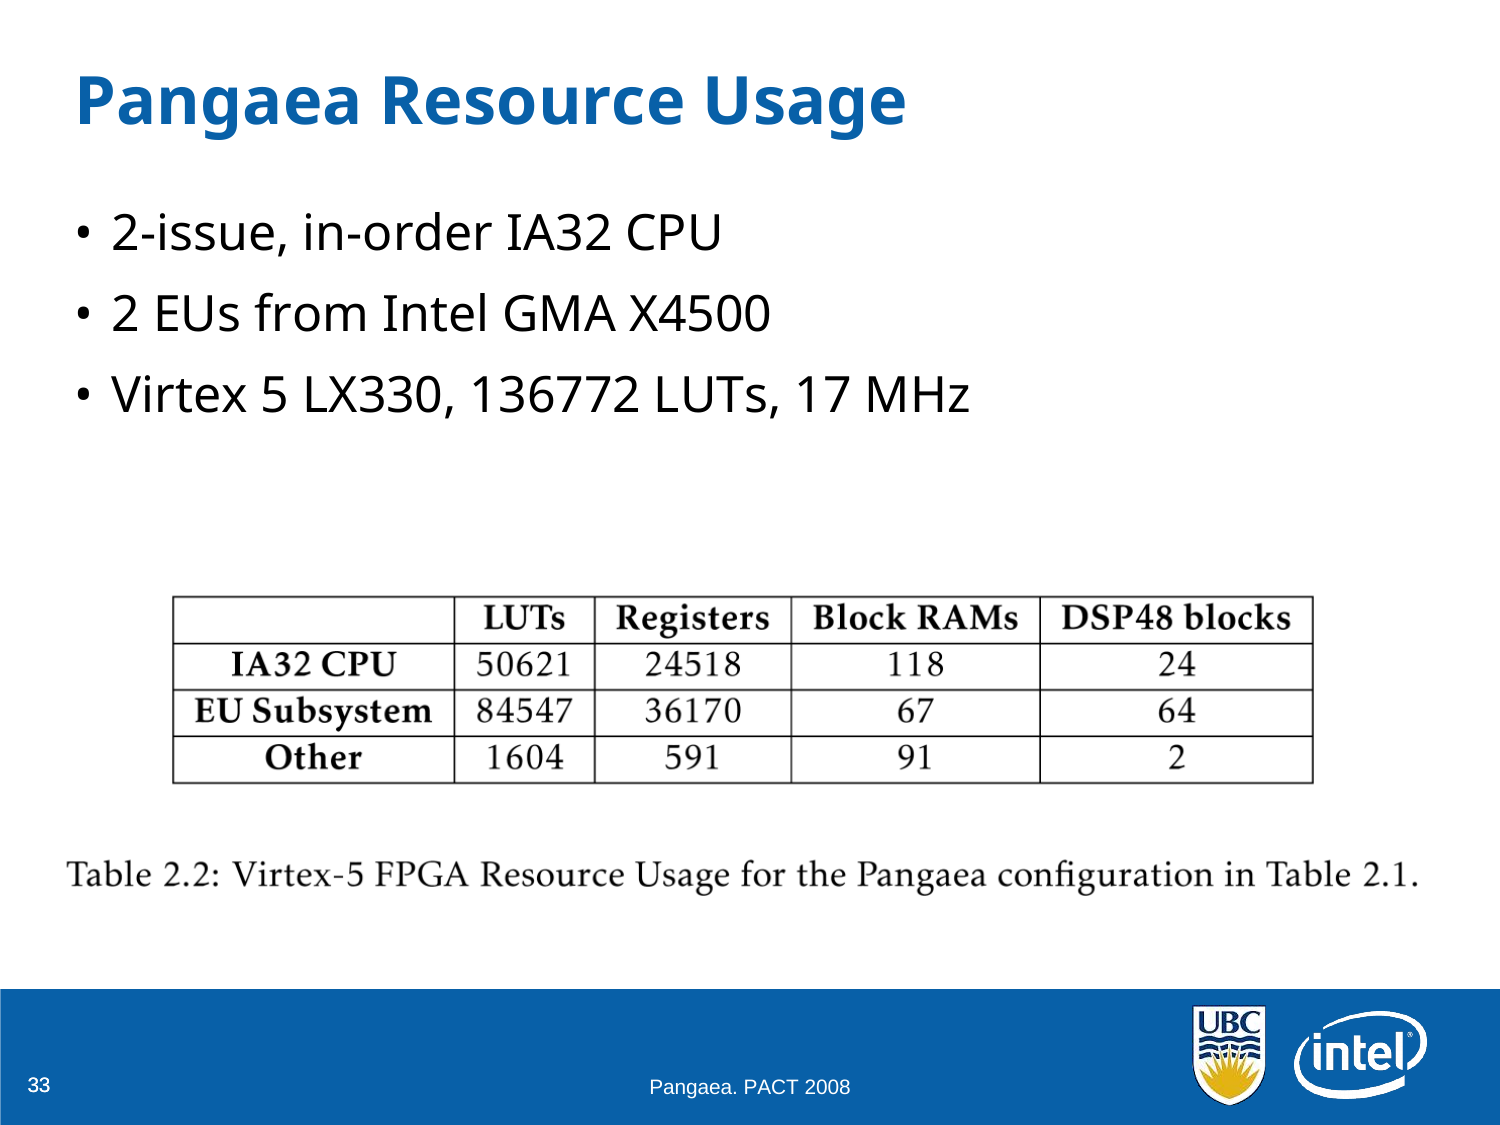

# Pangaea Resource Usage
2-issue, in-order IA32 CPU
2 EUs from Intel GMA X4500
Virtex 5 LX330, 136772 LUTs, 17 MHz